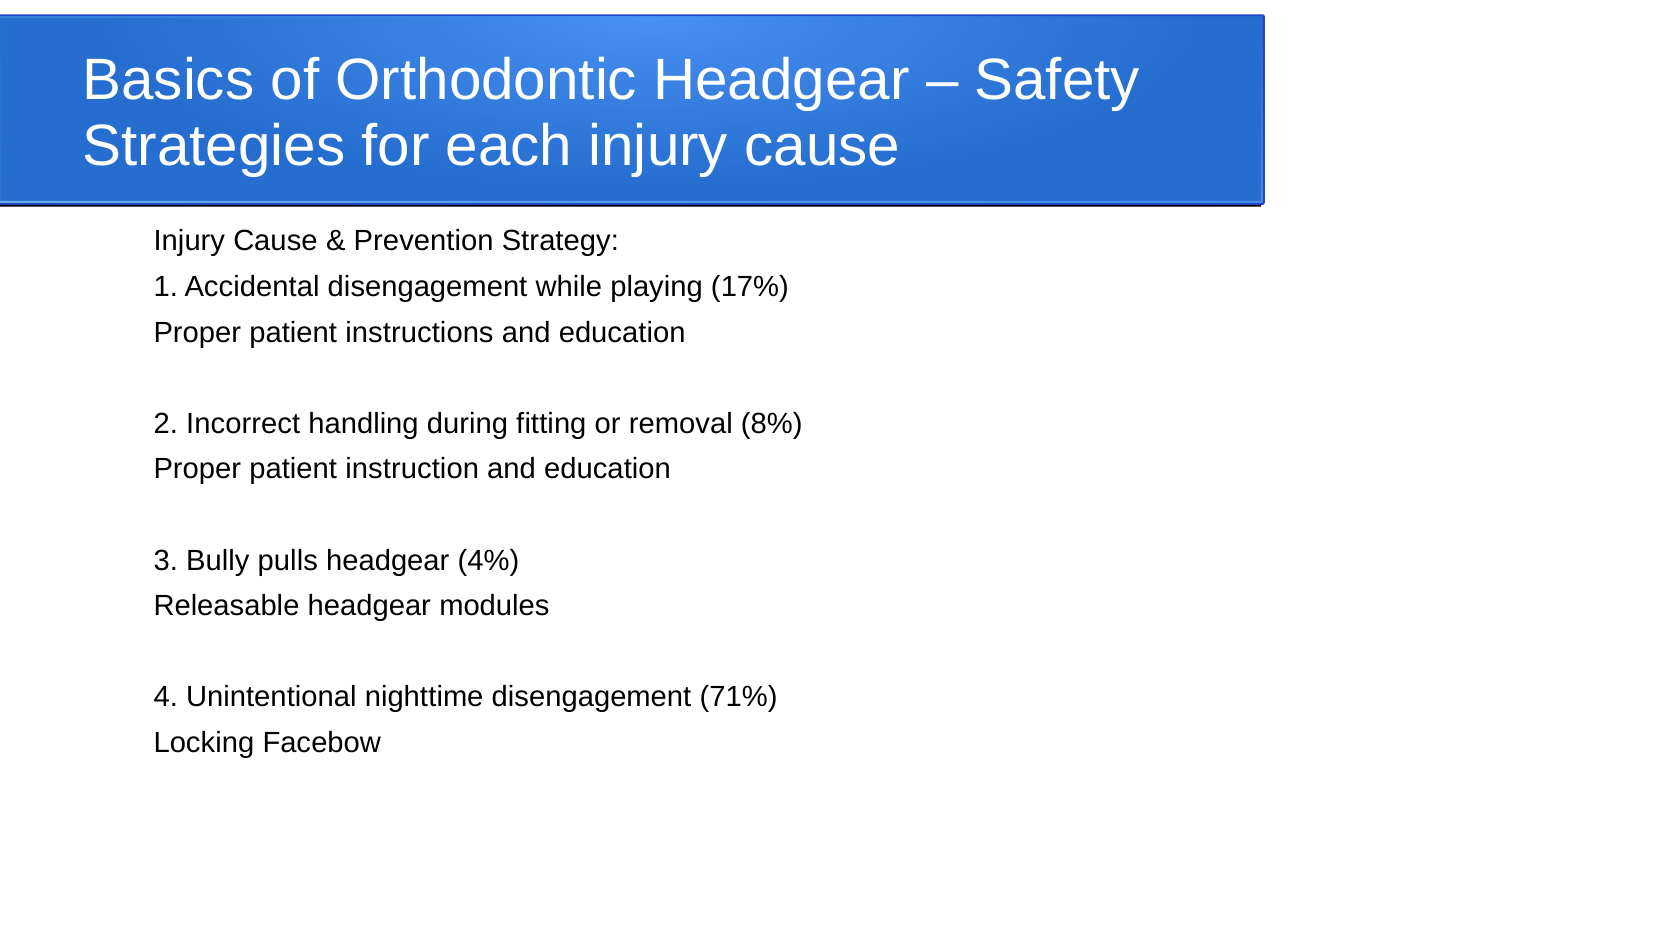

# Basics of Orthodontic Headgear – Safety Strategies for each injury cause
Injury Cause & Prevention Strategy:
1. Accidental disengagement while playing (17%)
Proper patient instructions and education
2. Incorrect handling during fitting or removal (8%)
Proper patient instruction and education
3. Bully pulls headgear (4%)
Releasable headgear modules
4. Unintentional nighttime disengagement (71%)
Locking Facebow